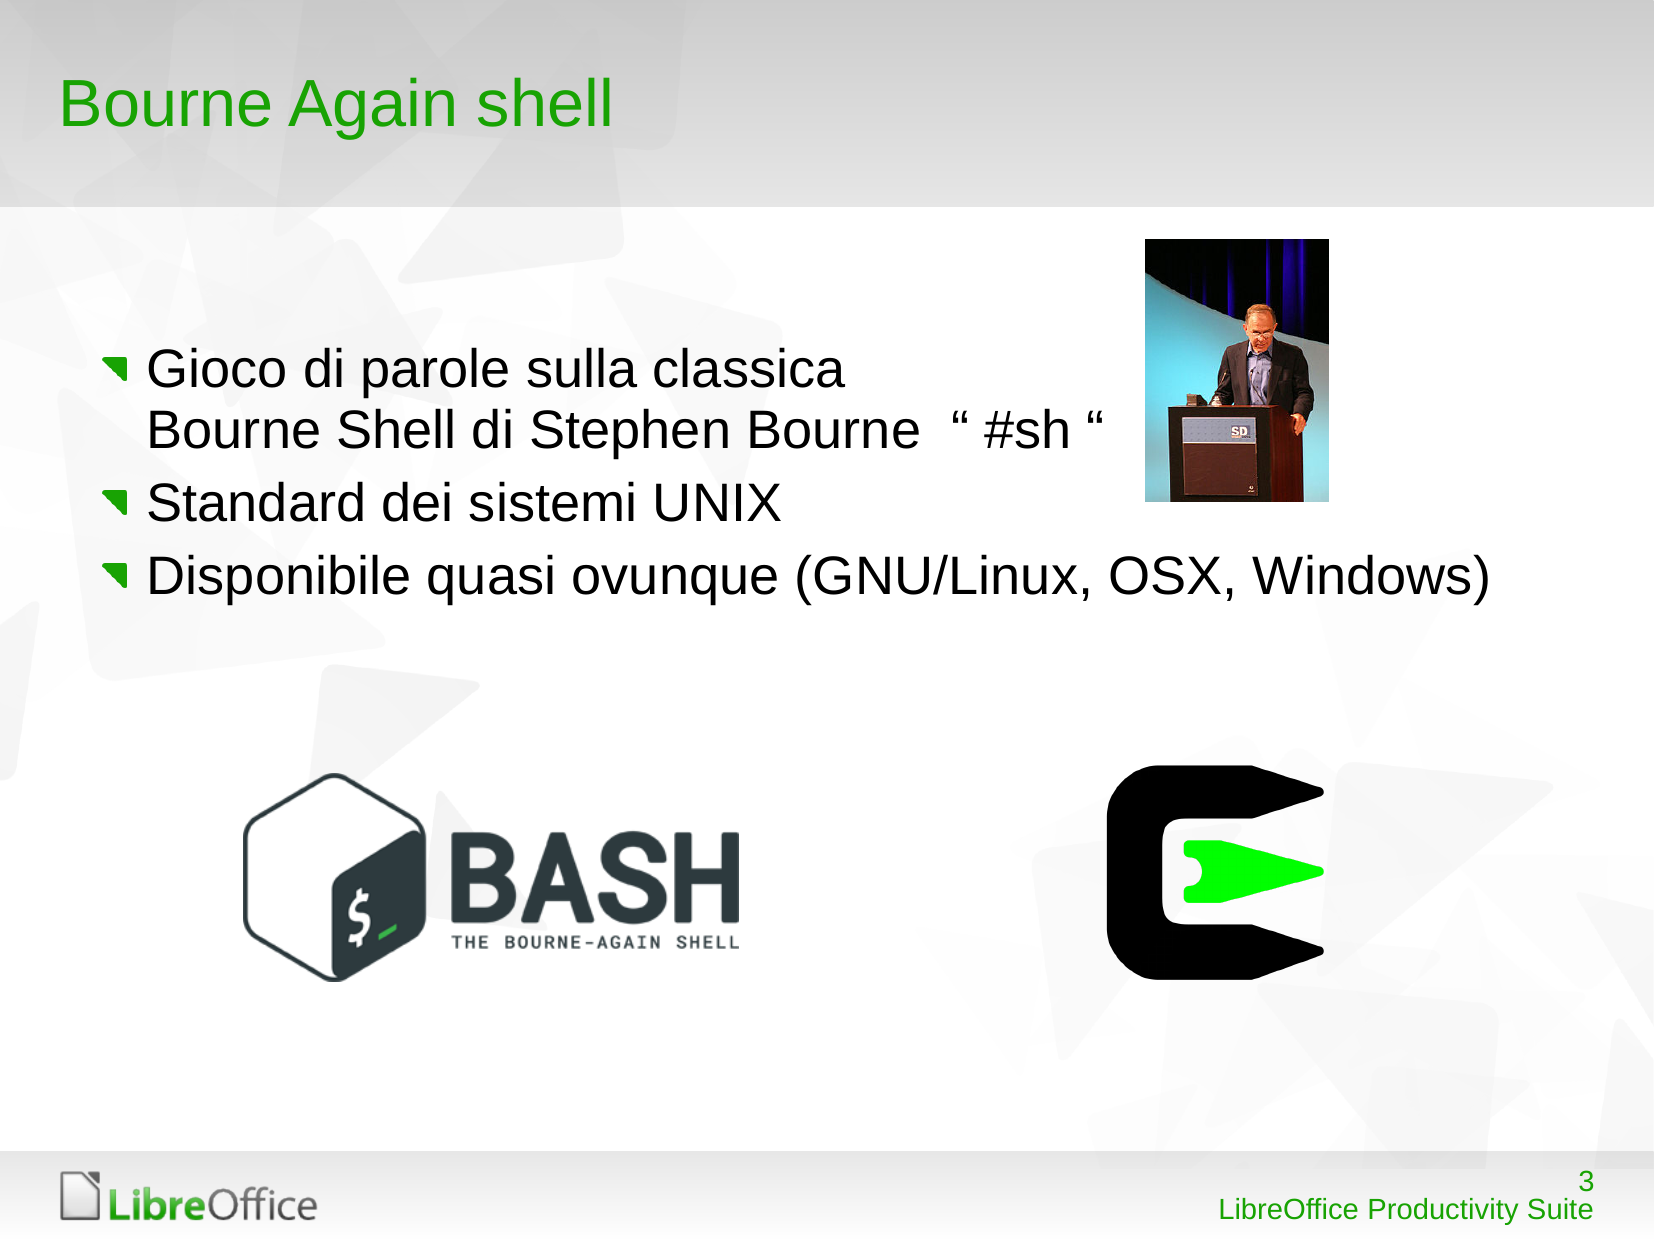

# Bourne Again shell
Gioco di parole sulla classica
Bourne Shell di Stephen Bourne “ #sh “
Standard dei sistemi UNIX
Disponibile quasi ovunque (GNU/Linux, OSX, Windows)
3
LibreOffice Productivity Suite